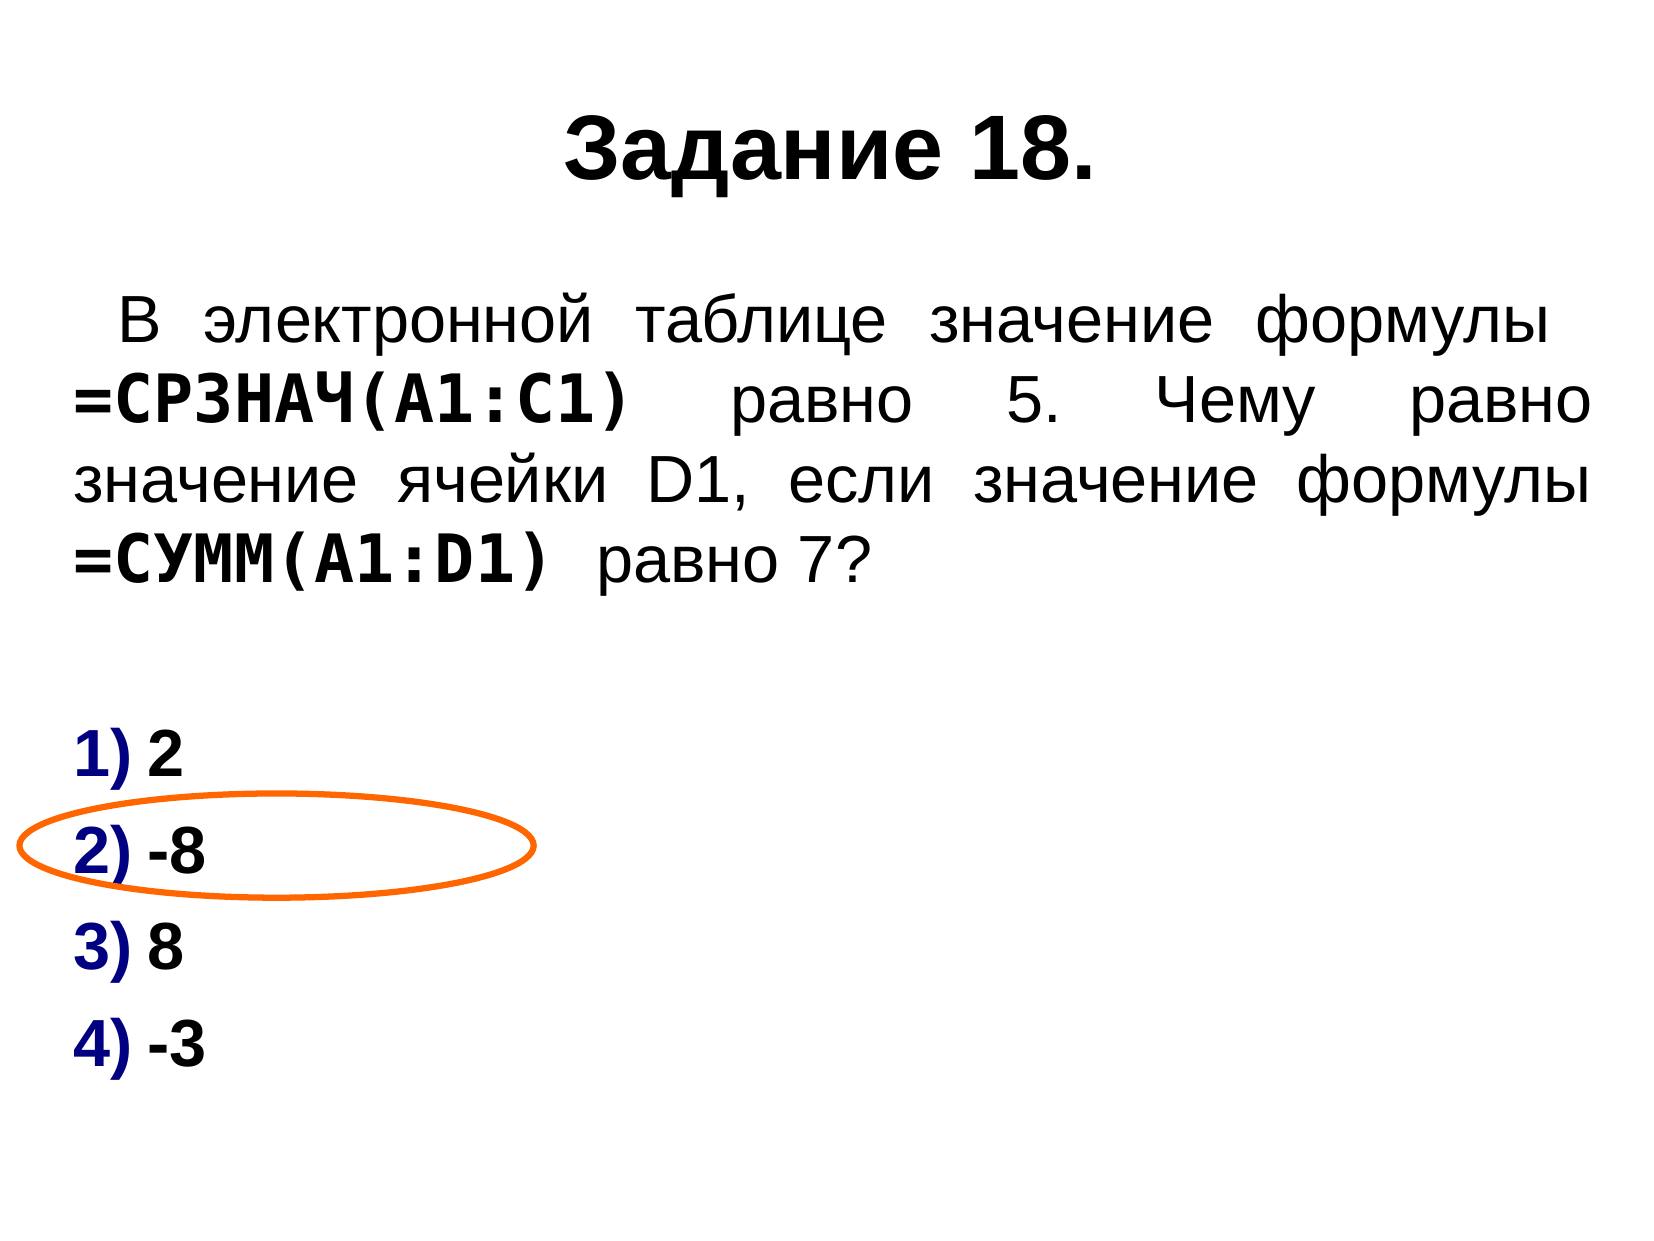

# Задание 18.
В электронной таблице значение формулы =СРЗНАЧ(A1:C1) равно 5. Чему равно значение ячейки D1, если значение формулы =СУММ(A1:D1) равно 7?
2
-8
8
-3